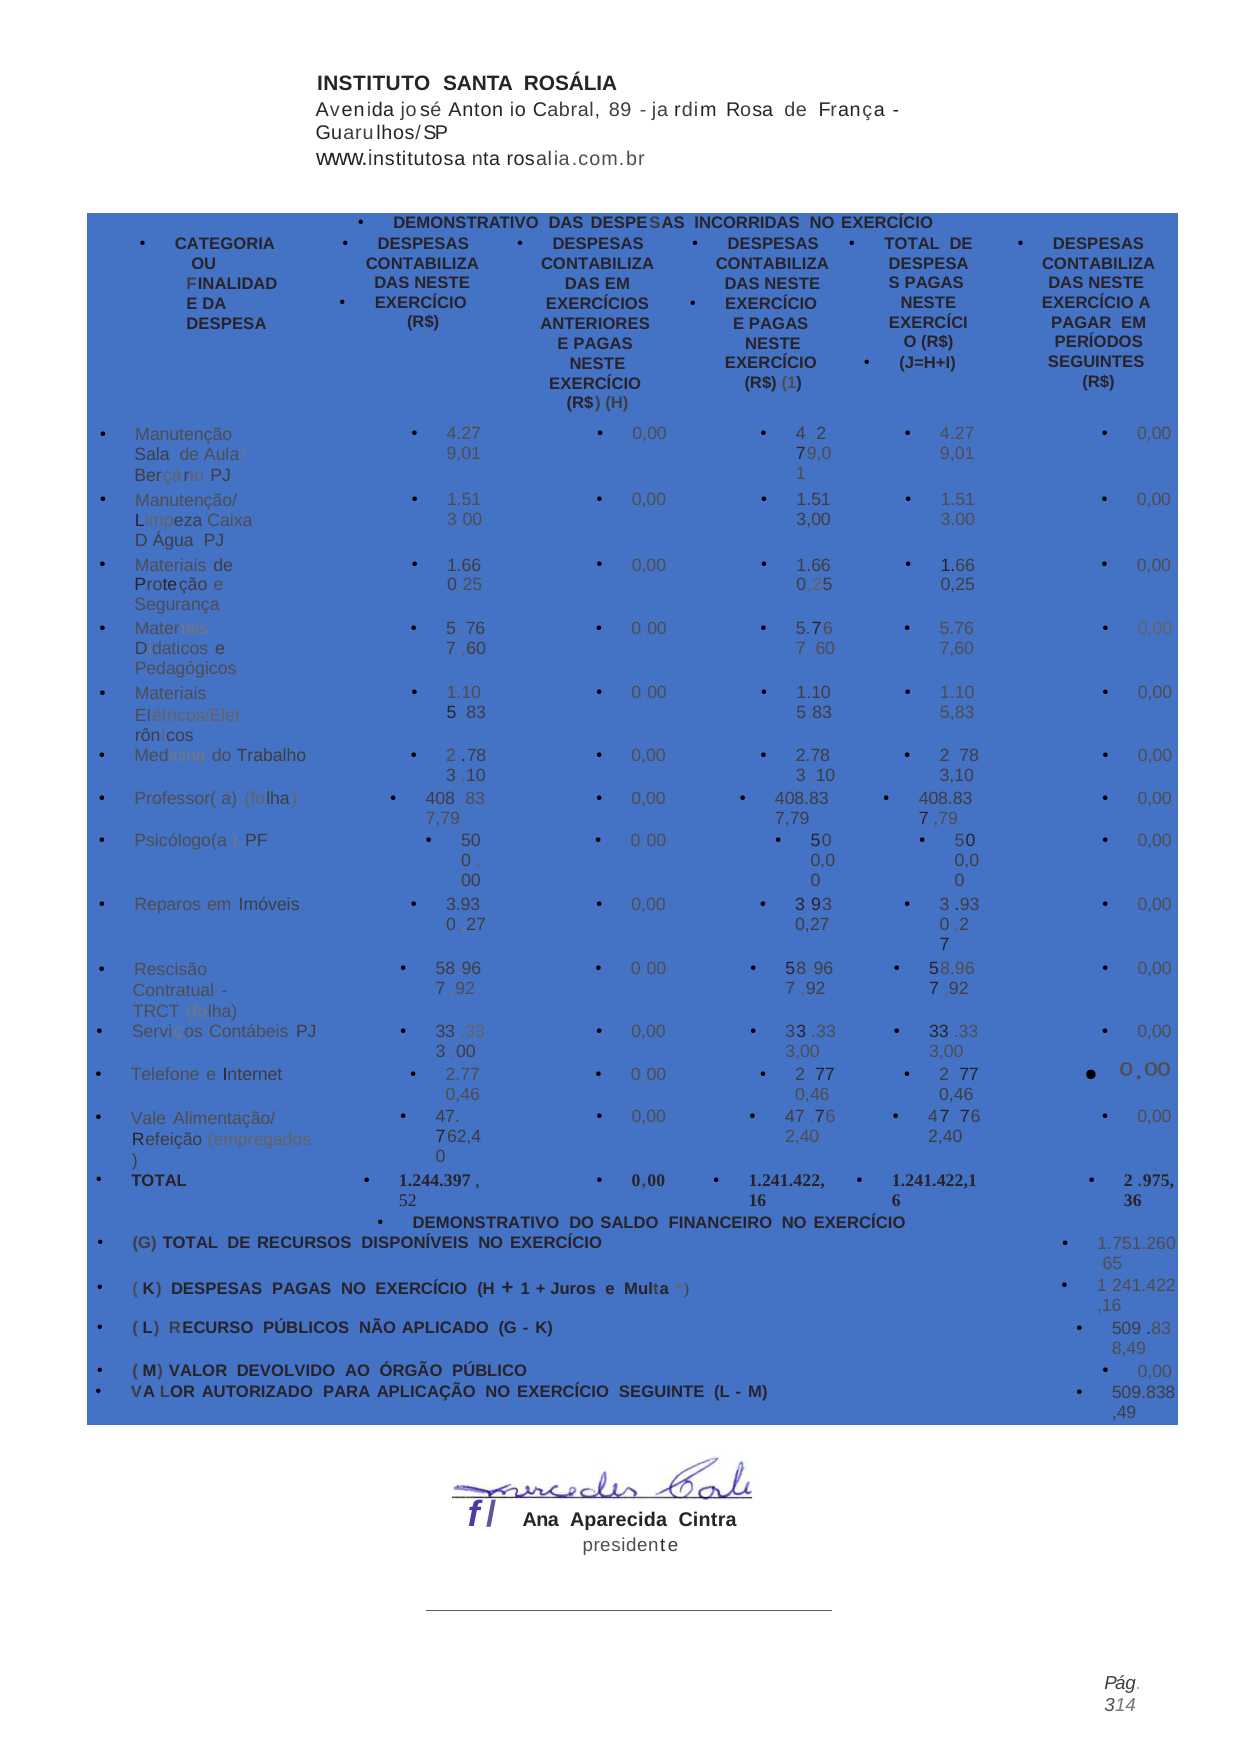

INSTITUTO SANTA ROSÁLIA
Avenida josé Anton io Cabral, 89 - ja rdim Rosa de França - Guarulhos/SP
www.institutosa nta rosalia.com.br
| DEMONSTRATIVO DAS DESPESAS INCORRIDAS NO EXERCÍCIO | | | | | |
| --- | --- | --- | --- | --- | --- |
| CATEGORIA OU FINALIDADE DA DESPESA | DESPESAS CONTABILIZADAS NESTE EXERCÍCIO (R$) | DESPESAS CONTABILIZADAS EM EXERCÍCIOS ANTERIORES E PAGAS NESTE EXERCÍCIO (R$) (H) | DESPESAS CONTABILIZADAS NESTE EXERCÍCIO E PAGAS NESTE EXERCÍCIO (R$) (1) | TOTAL DE DESPESAS PAGAS NESTE EXERCÍCIO (R$) (J=H+I) | DESPESAS CONTABILIZADAS NESTE EXERCÍCIO A PAGAR EM PERÍODOS SEGUINTES (R$) |
| Manutenção Sala de Aula/ Berçário PJ | 4.279,01 | 0,00 | 4 .2 79,01 | 4.279,01 | 0,00 |
| Manutenção/ Limpeza Caixa D Água PJ | 1.513,00 | 0,00 | 1.513,00 | 1.513.00 | 0,00 |
| Materiais de Proteção e Segurança | 1.660,25 | 0,00 | 1.660,25 | 1.660,25 | 0,00 |
| Materiais Didaticos e Pedagógicos | 5 .767 ,60 | 0,00 | 5.767 ,60 | 5.767,60 | 0,00 |
| Materiais EIétricos/Elet rônicos | 1.105 ,83 | 0,00 | 1.105,83 | 1.105,83 | 0,00 |
| Medicina do Trabalho | 2 .783 ,10 | 0,00 | 2.783 ,10 | 2 .783,10 | 0,00 |
| Professor( a) (folha) | 408 .837,79 | 0,00 | 408.837,79 | 408.83 7 ,79 | 0,00 |
| Psicólogo(a ) PF | 500 ,00 | 0,00 | 500,00 | 500,00 | 0,00 |
| Reparos em Imóveis | 3.930 ,27 | 0,00 | 3.930,27 | 3 .930 ,2 7 | 0,00 |
| Rescisão Contratual - TRCT (folha) | 58.967 ,92 | 0,00 | 58.967 ,92 | 58.967 ,92 | 0,00 |
| Serviços Contábeis PJ | 33 .333 ,00 | 0,00 | 33 .333,00 | 33 .333,00 | 0,00 |
| Telefone e Internet | 2.770,46 | 0,00 | 2 .770,46 | 2 .770,46 | º·ºº |
| Vale Alimentação/ Refeição (empregados ) | 47. 762,40 | 0,00 | 47 .762,40 | 47 .762,40 | 0,00 |
| TOTAL | 1.244.397 ,52 | 0,00 | 1.241.422, 16 | 1.241.422,16 | 2 .975,36 |
| DEMONSTRATIVO DO SALDO FINANCEIRO NO EXERCÍCIO | | | | | |
| (G) TOTAL DE RECURSOS DISPONÍVEIS NO EXERCÍCIO | | | | | 1.751.260,65 |
| ( K) DESPESAS PAGAS NO EXERCÍCIO (H + 1 + Juros e Multa \*) | | | | | 1.241.422,16 |
| ( L) RECURSO PÚBLICOS NÃO APLICADO (G - K) | | | | | 509 .838,49 |
| ( M) VALOR DEVOLVIDO AO ÓRGÃO PÚBLICO | | | | | 0,00 |
| VA LOR AUTORIZADO PARA APLICAÇÃO NO EXERCÍCIO SEGUINTE (L - M) | | | | | 509.838,49 |
* Total juros e Multa R$ 0,00
Declaro(amos). na qualidade de responsável(is) pela entidade supra epigrafada, sob as penas da Lei, que a despesa relacionada, comprova a exata a plicação dos recursos recebidos pa ra os fins indicados, confor me programa de trabalho aprovado, proposto ao Orgão Público Parceiro.
Guarulhos, 21 de Fevereiro de 2024.
f/ Ana Aparecida Cintra
presidente
Pág. 314